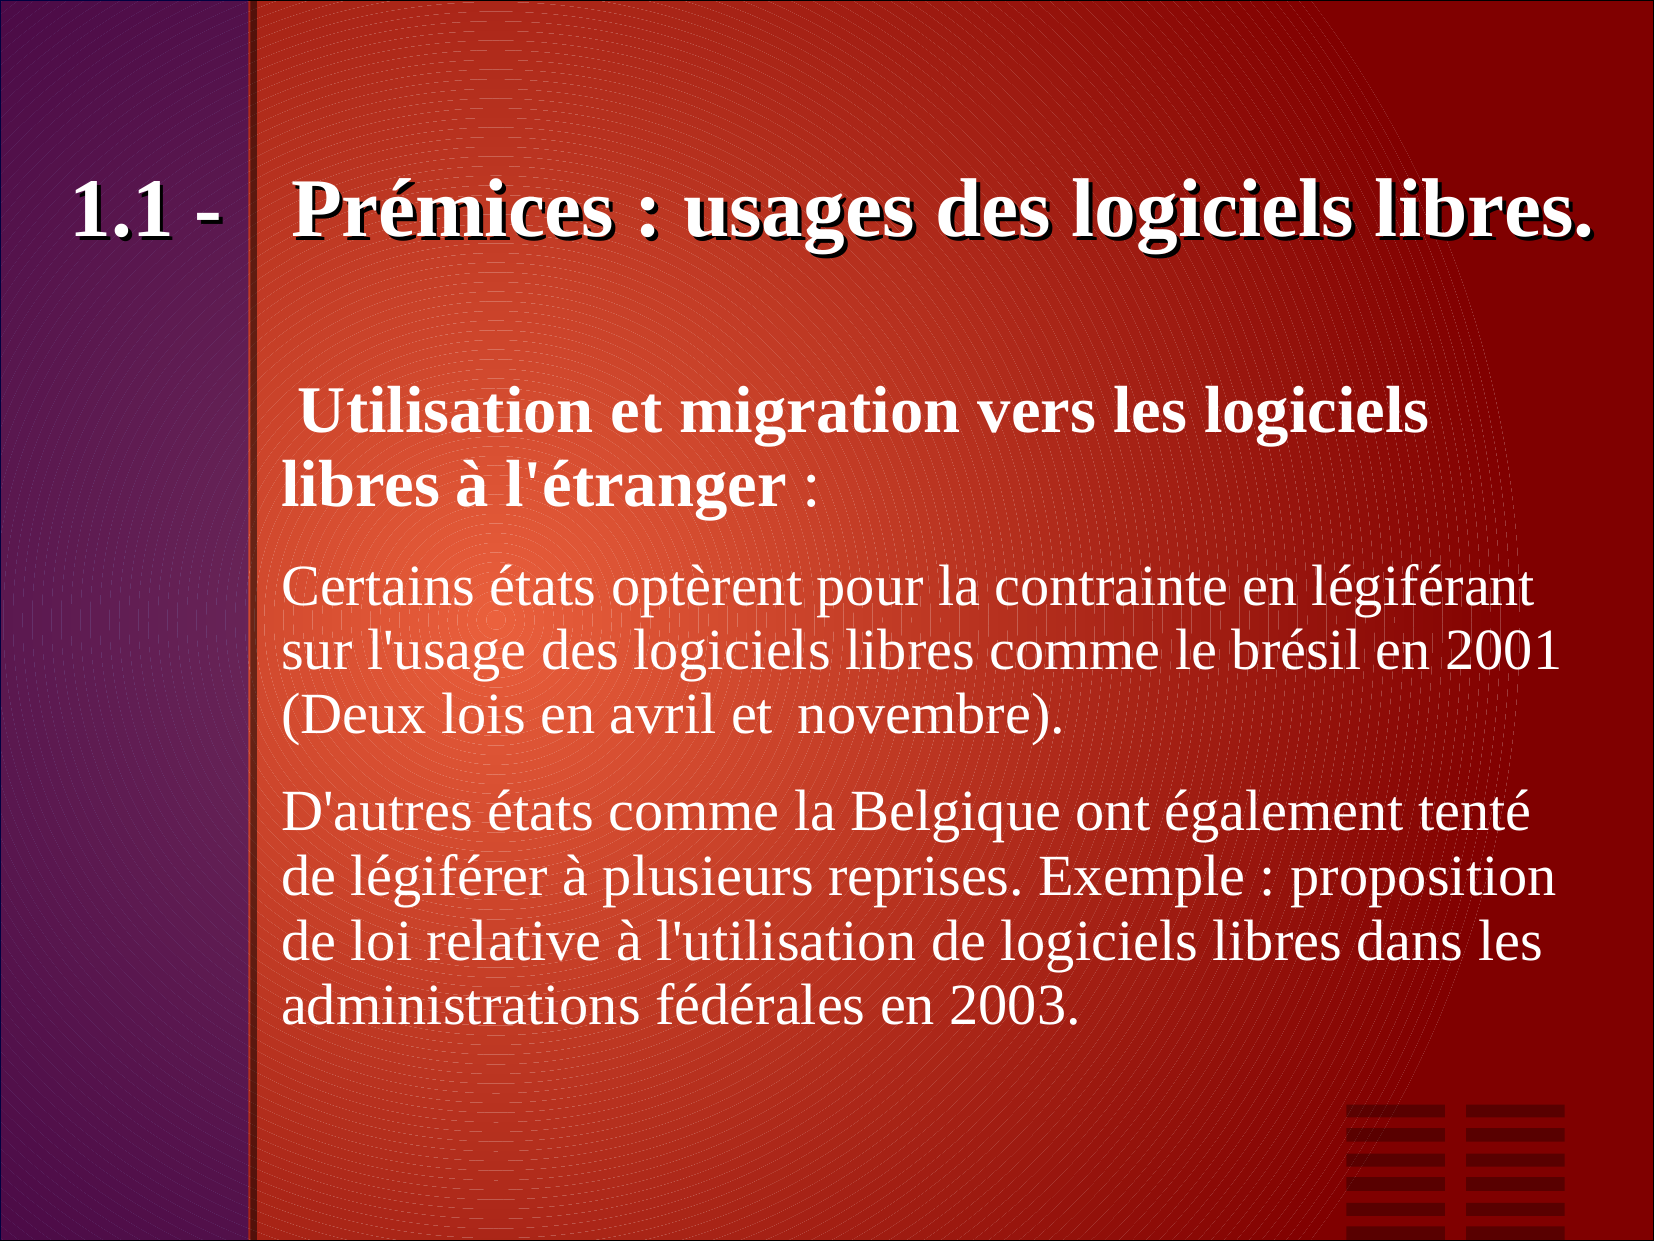

# 1.1 - 	Prémices : usages des logiciels libres.
 Utilisation et migration vers les logiciels libres à l'étranger :
Certains états optèrent pour la contrainte en légiférant sur l'usage des logiciels libres comme le brésil en 2001 (Deux lois en avril et 	novembre).
D'autres états comme la Belgique ont également tenté de légiférer à plusieurs reprises. Exemple : proposition de loi relative à l'utilisation de logiciels libres dans les administrations fédérales en 2003.